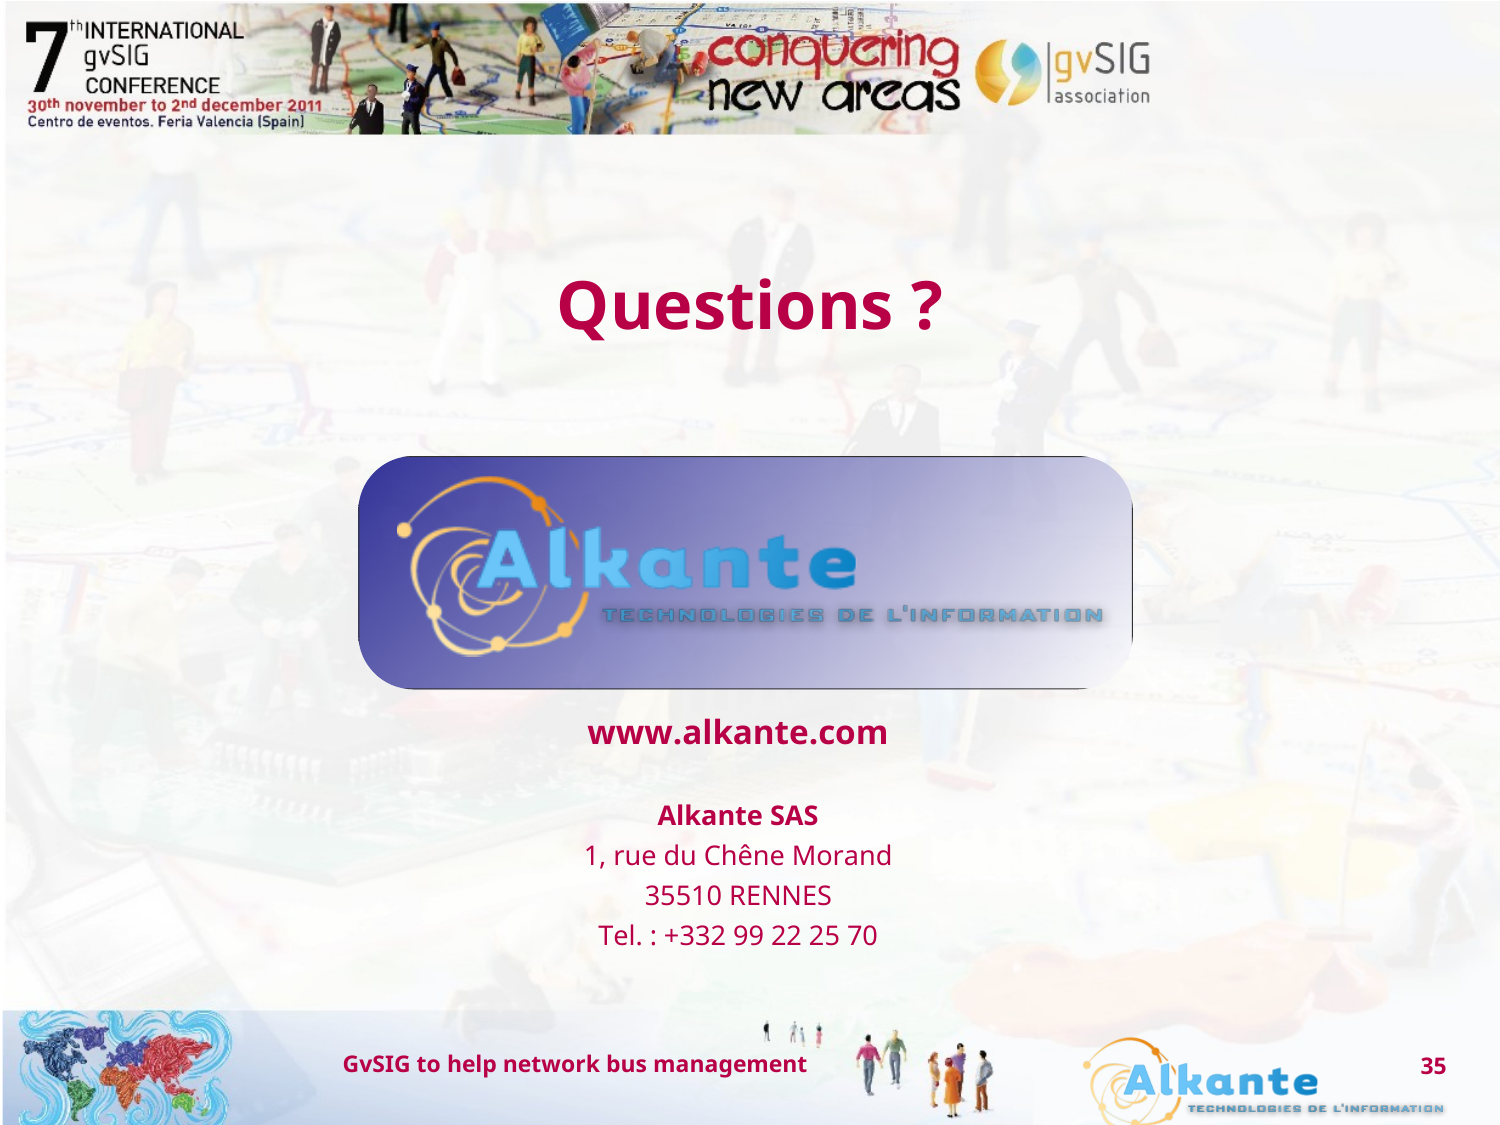

Questions ?
www.alkante.com
Alkante SAS
1, rue du Chêne Morand
35510 RENNES
Tel. : +332 99 22 25 70
GvSIG to help network bus management
35